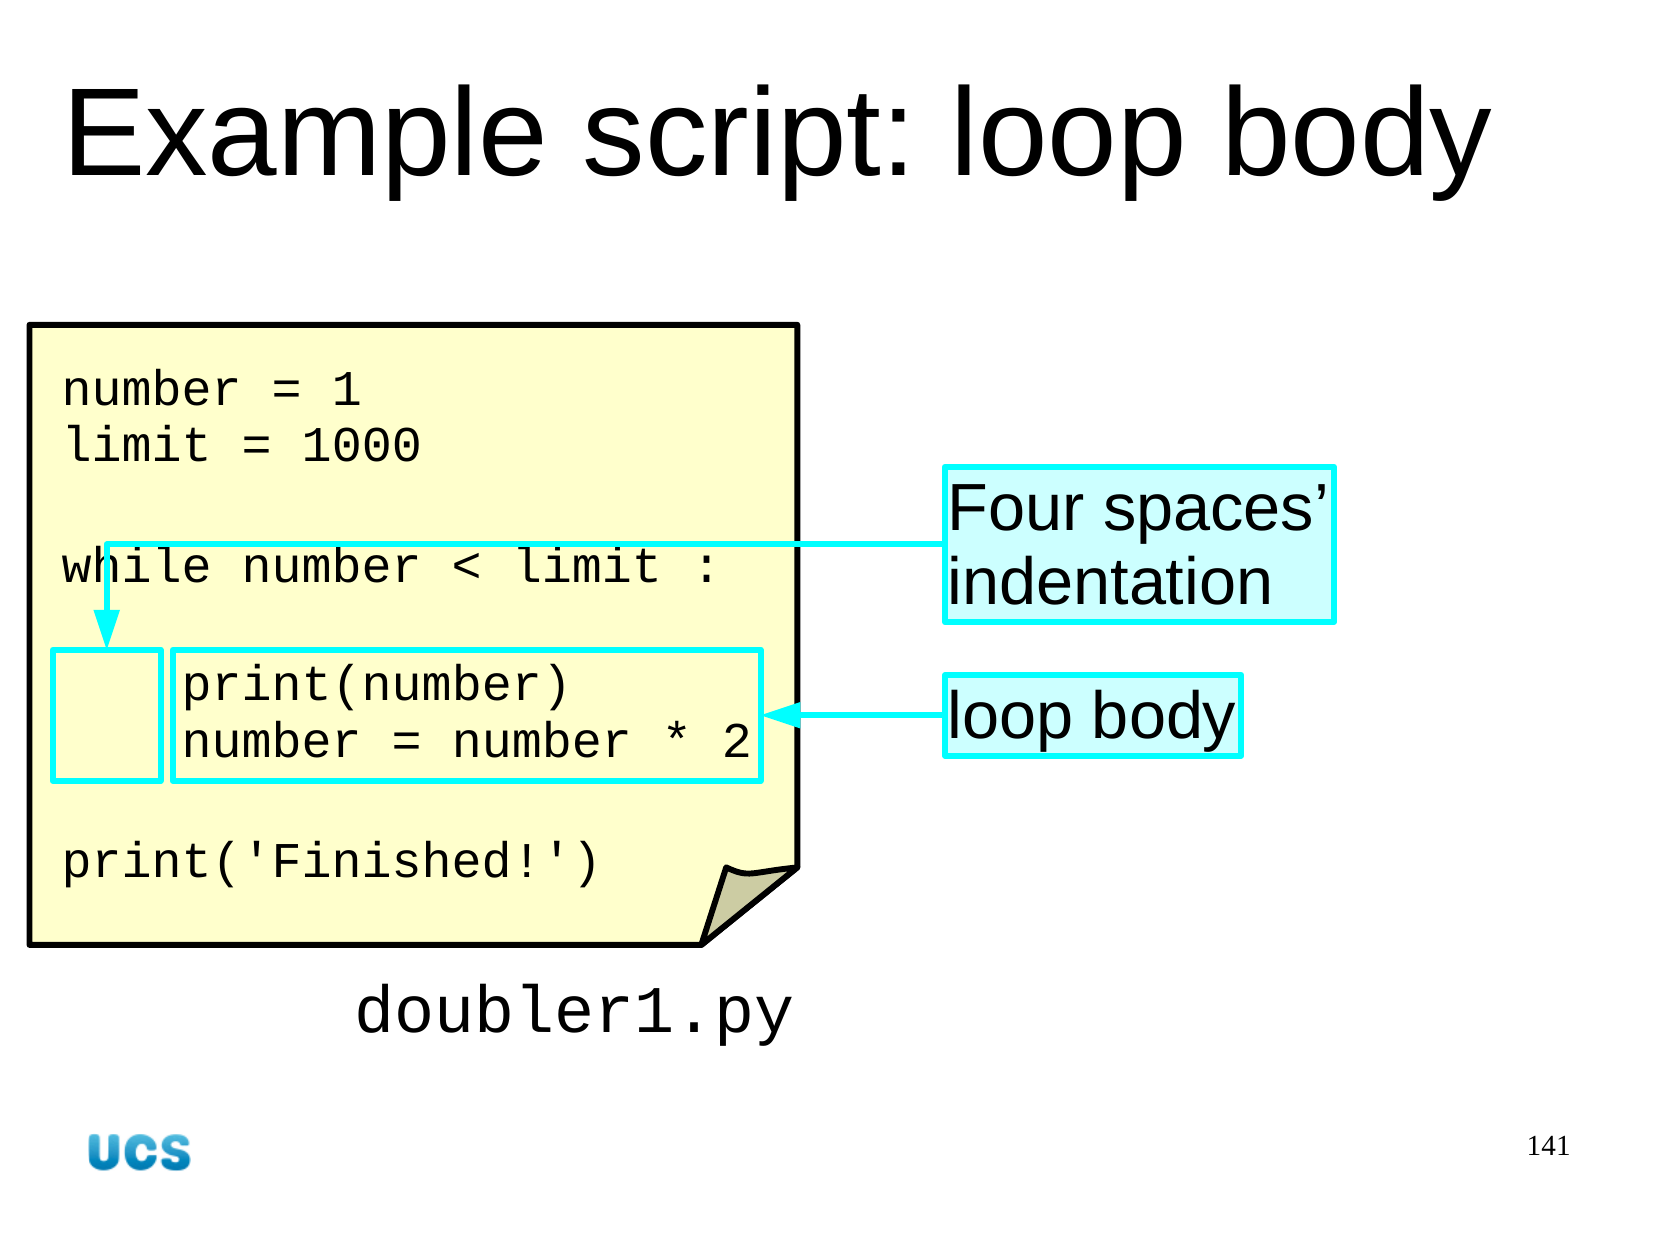

Example script: loop body
number = 1
limit = 1000
Four spaces’
indentation
while
number < limit
:
print(number)
number = number * 2
loop body
print('Finished!')
doubler1.py
141